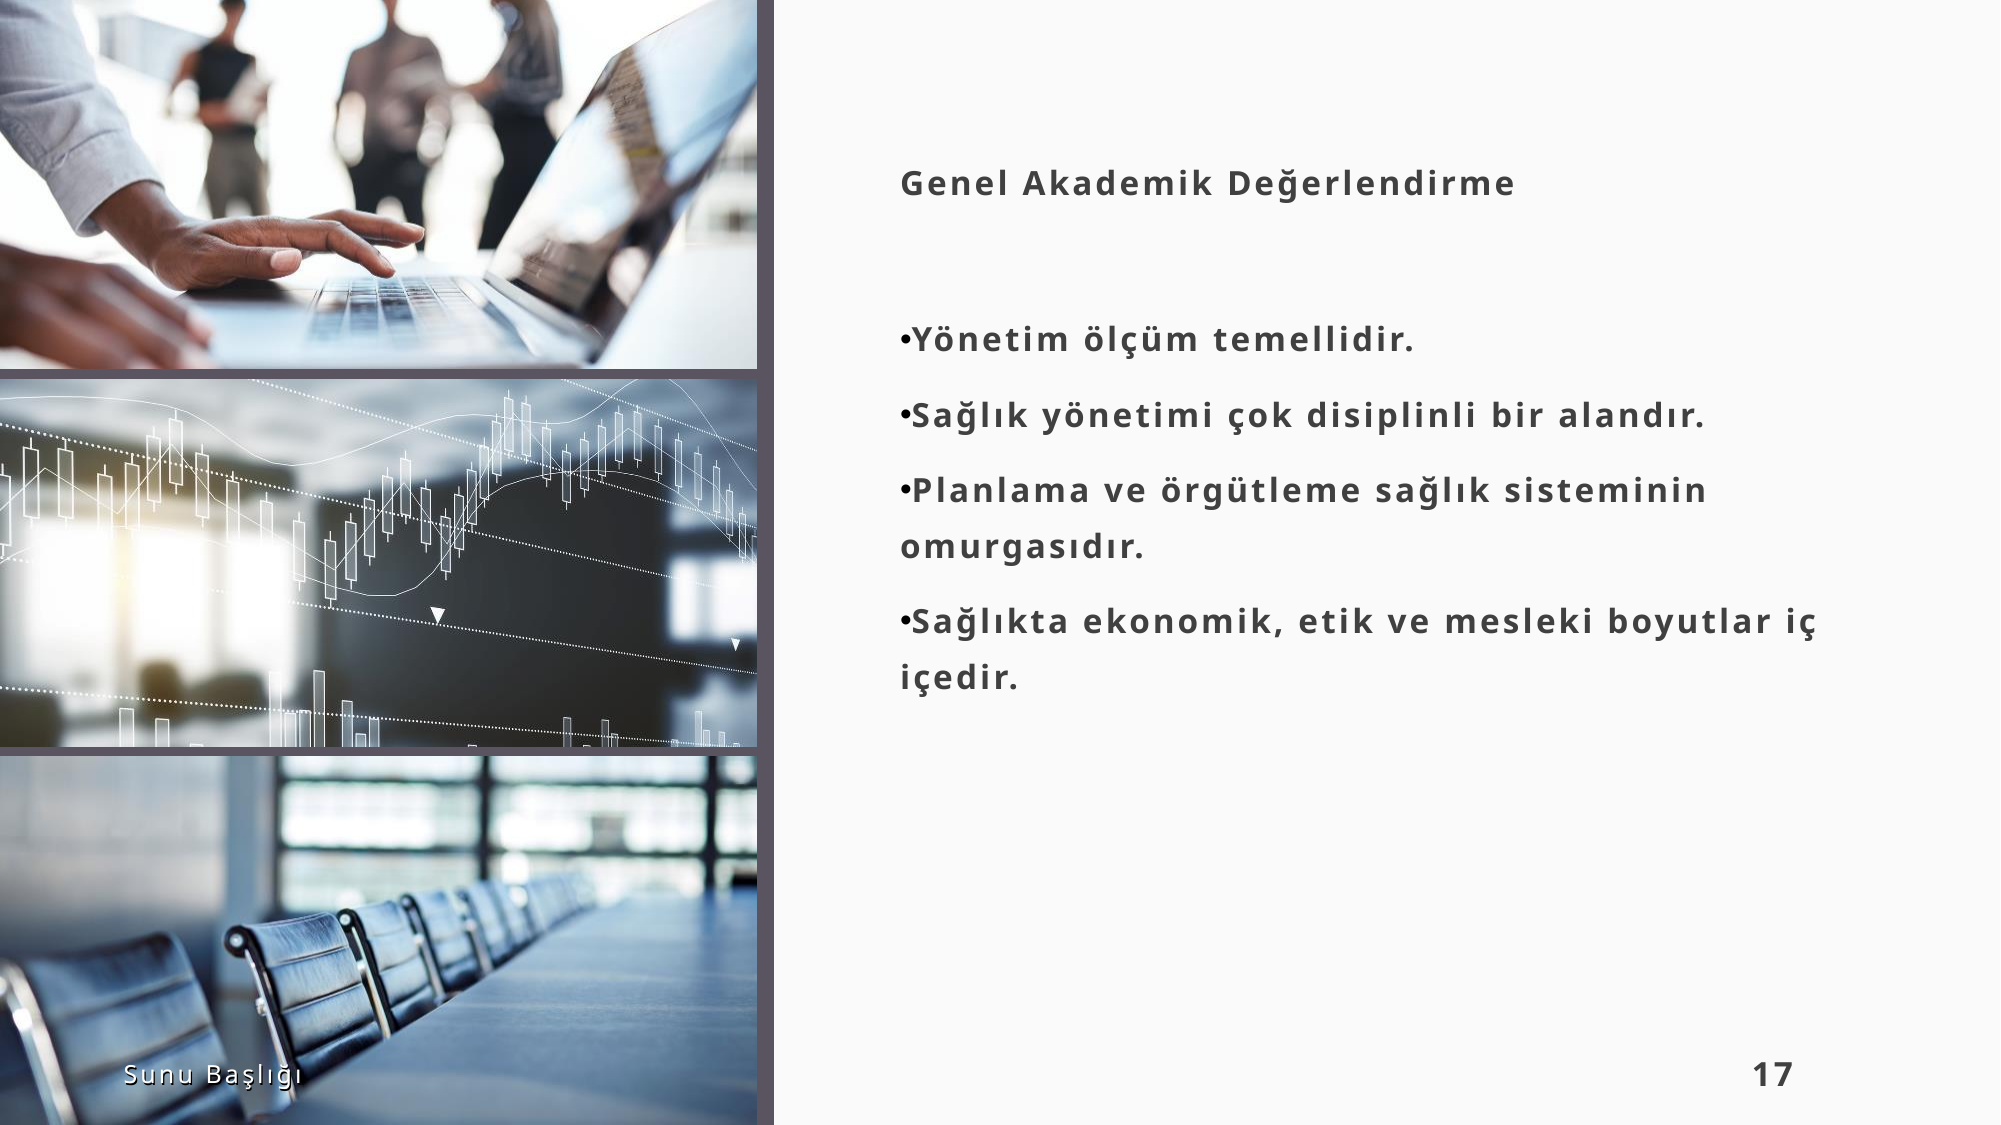

# Genel Akademik Değerlendirme
Yönetim ölçüm temellidir.
Sağlık yönetimi çok disiplinli bir alandır.
Planlama ve örgütleme sağlık sisteminin omurgasıdır.
Sağlıkta ekonomik, etik ve mesleki boyutlar iç içedir.
Sunu Başlığı